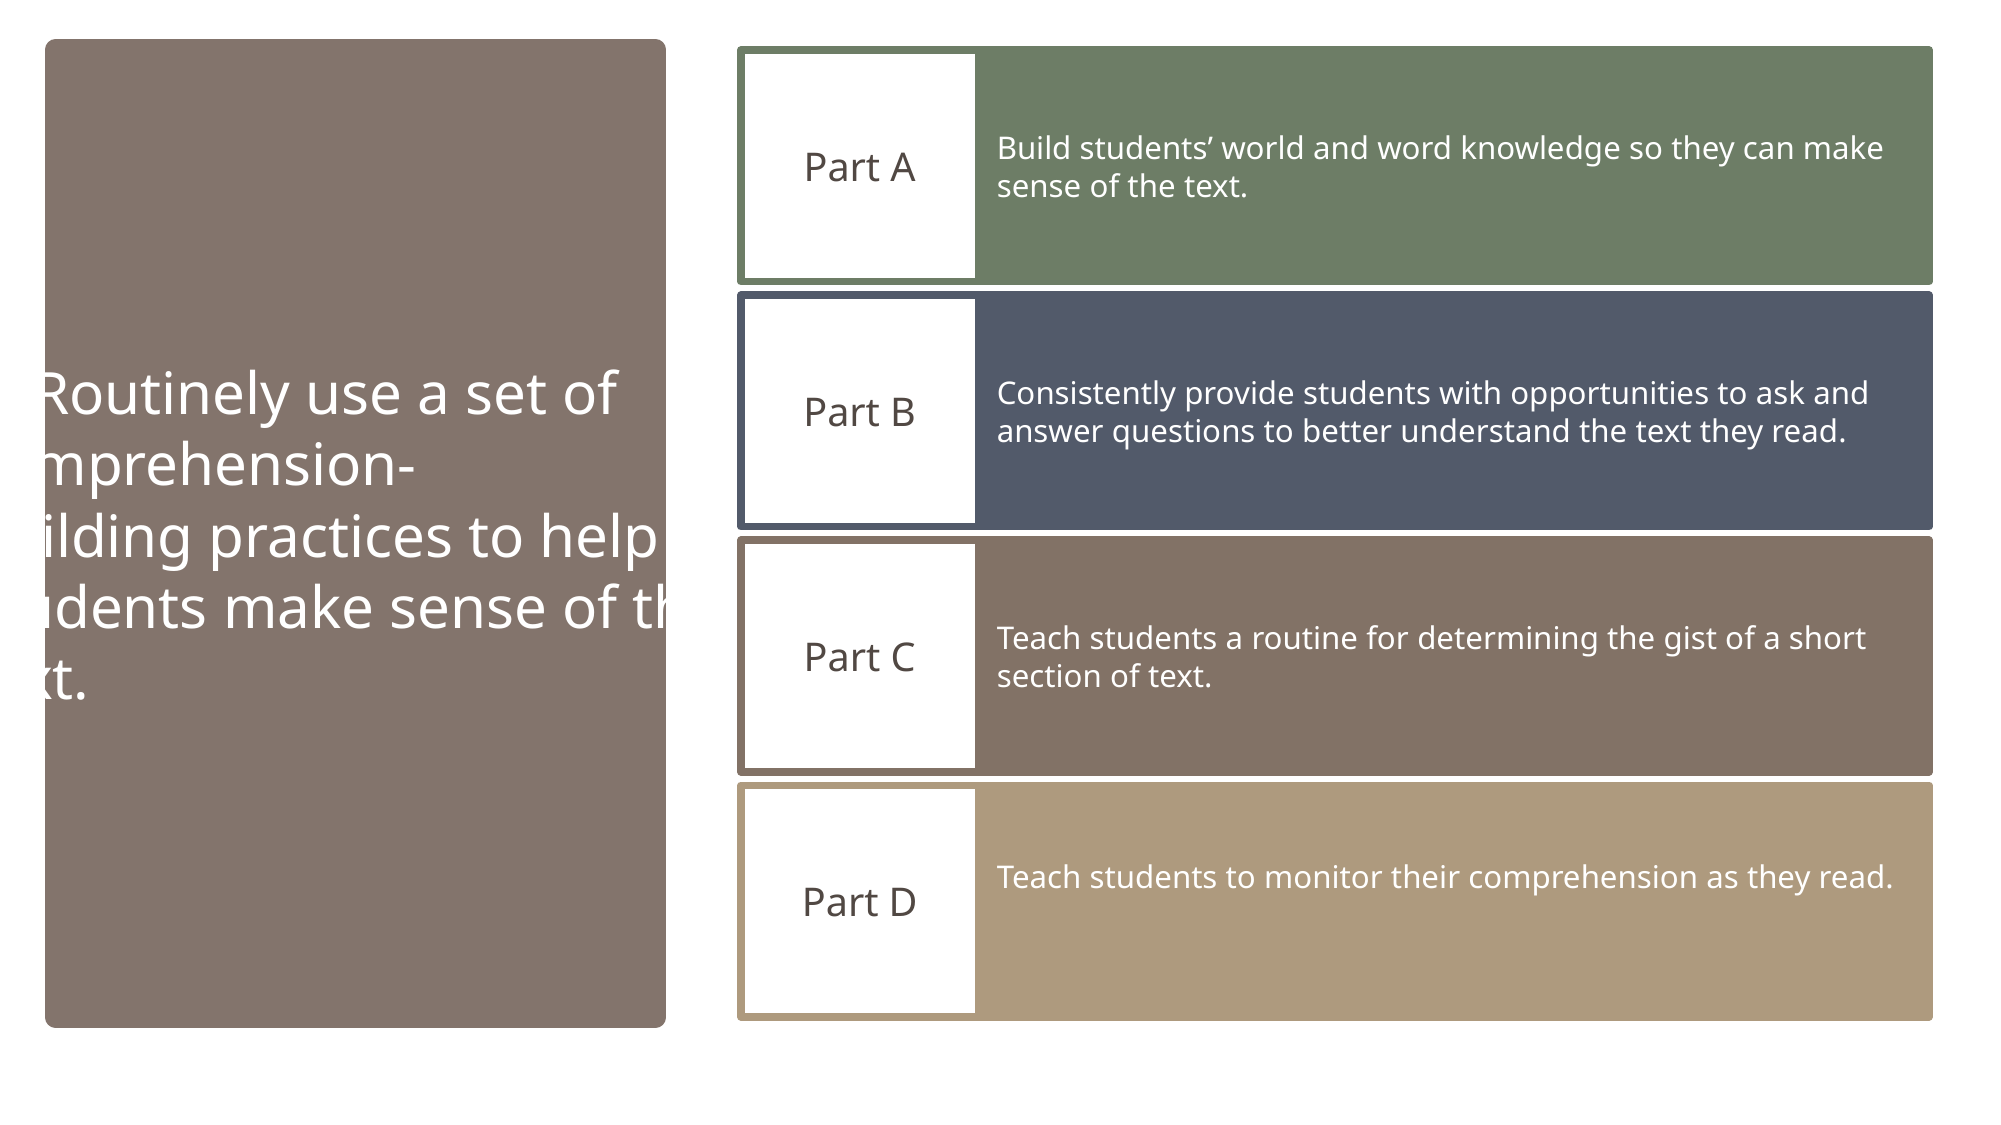

Part A
Build students’ world and word knowledge so they can make sense of the text.
Part B
Consistently provide students with opportunities to ask and answer questions to better understand the text they read.
Part C
Teach students a routine for determining the gist of a short section of text.
Part D
Teach students to monitor their comprehension as they read.
# 3. Routinely use a set of comprehension-building practices to help students make sense of the text.